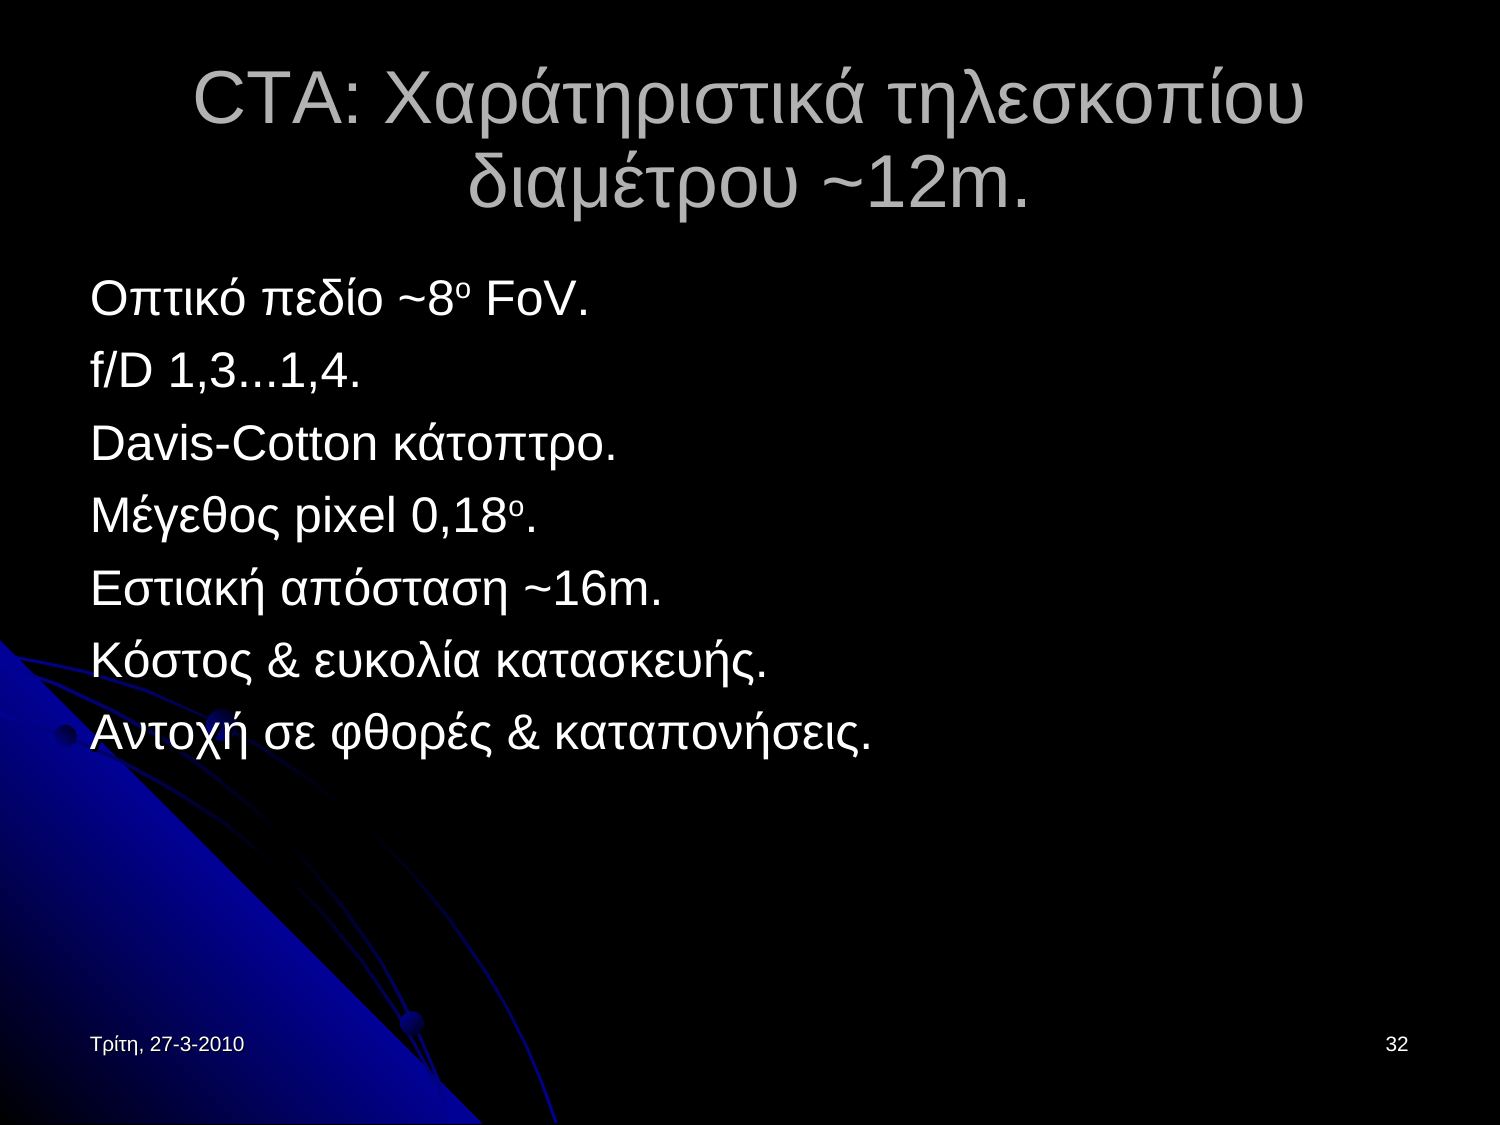

# CTA: Χαράτηριστικά τηλεσκοπίου διαμέτρου ~12m.
Οπτικό πεδίο ~8ο FoV.
f/D 1,3...1,4.
Davis-Cotton κάτοπτρο.
Μέγεθος pixel 0,18o.
Εστιακή απόσταση ~16m.
Κόστος & ευκολία κατασκευής.
Αντοχή σε φθορές & καταπονήσεις.
Τρίτη, 27-3-2010
32